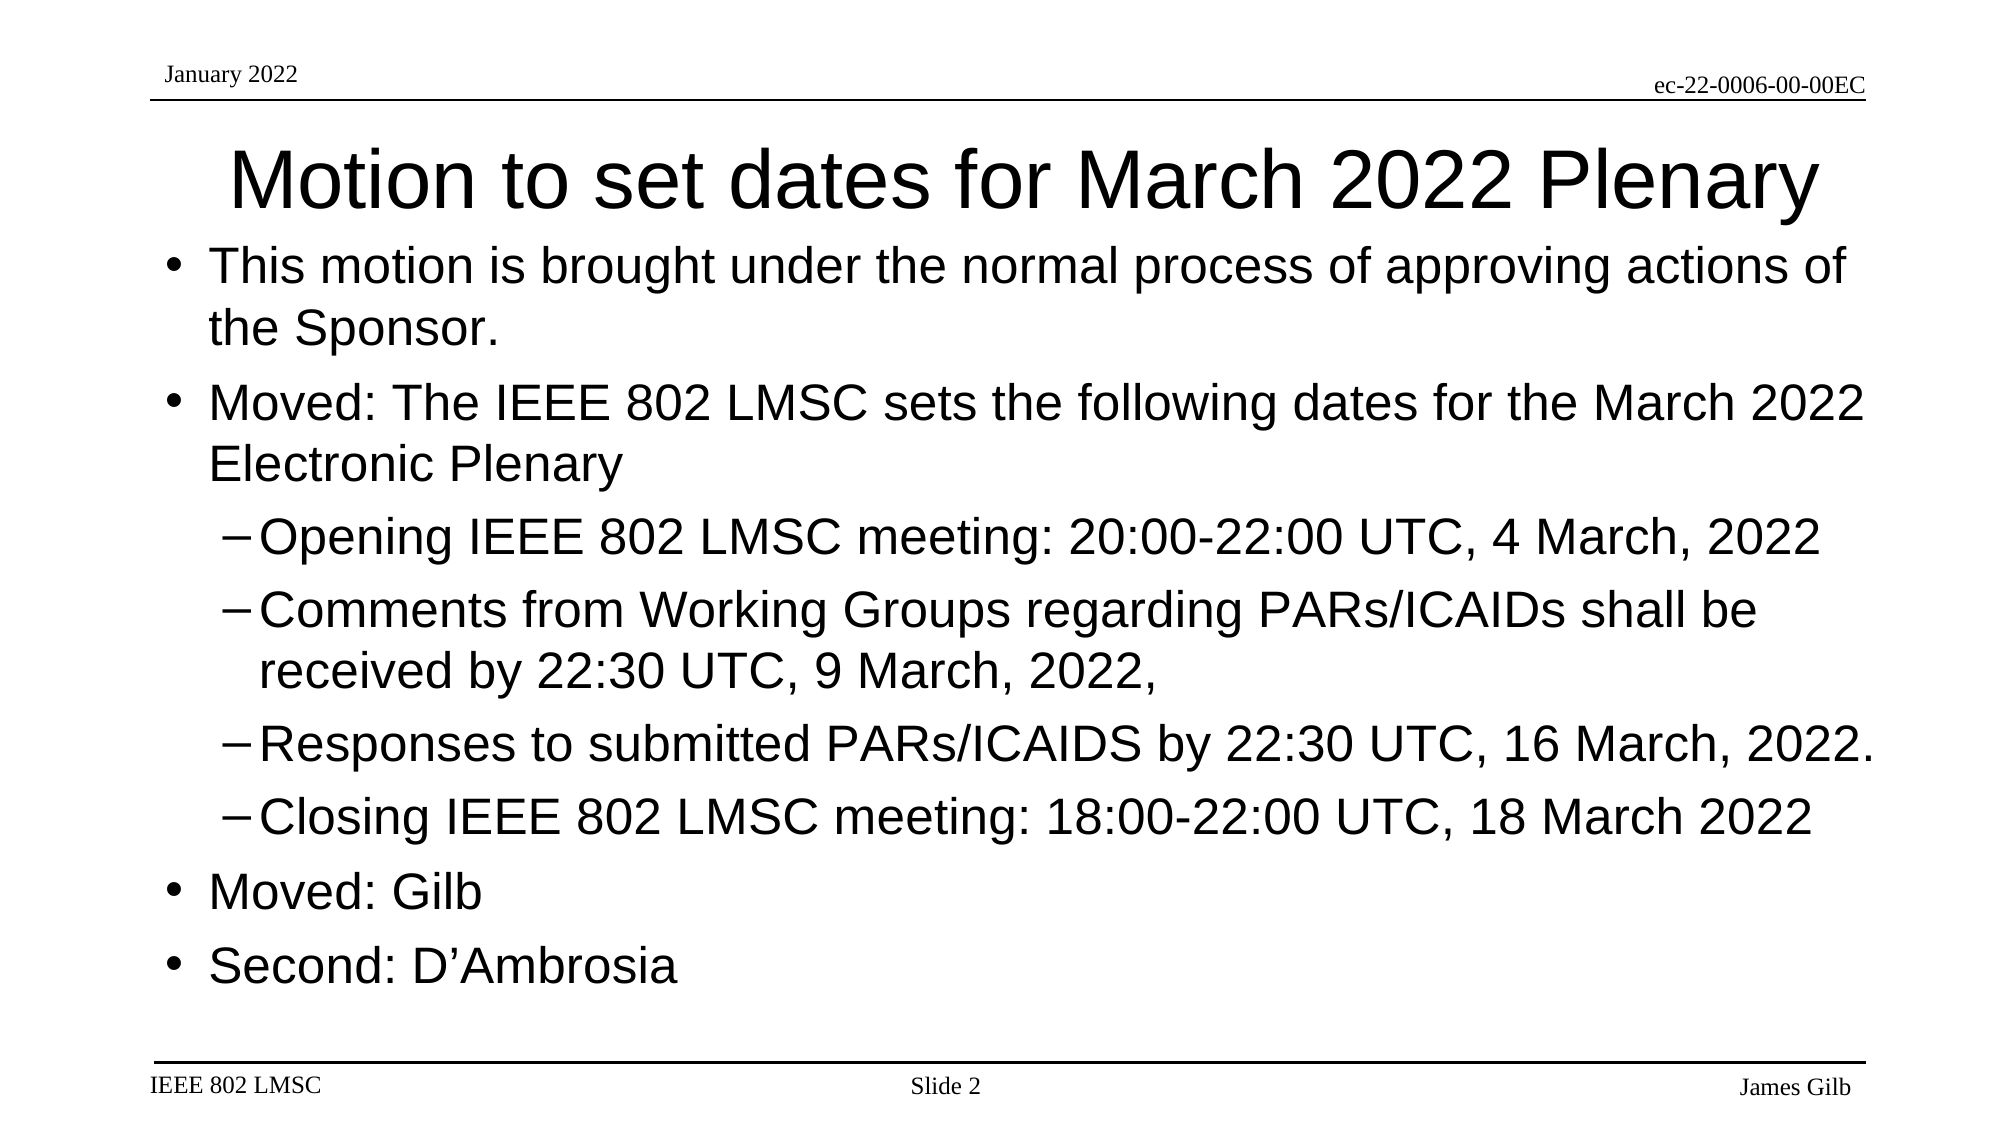

# Motion to set dates for March 2022 Plenary
This motion is brought under the normal process of approving actions of the Sponsor.
Moved: The IEEE 802 LMSC sets the following dates for the March 2022 Electronic Plenary
Opening IEEE 802 LMSC meeting: 20:00-22:00 UTC, 4 March, 2022
Comments from Working Groups regarding PARs/ICAIDs shall be received by 22:30 UTC, 9 March, 2022,
Responses to submitted PARs/ICAIDS by 22:30 UTC, 16 March, 2022.
Closing IEEE 802 LMSC meeting: 18:00-22:00 UTC, 18 March 2022
Moved: Gilb
Second: D’Ambrosia
2